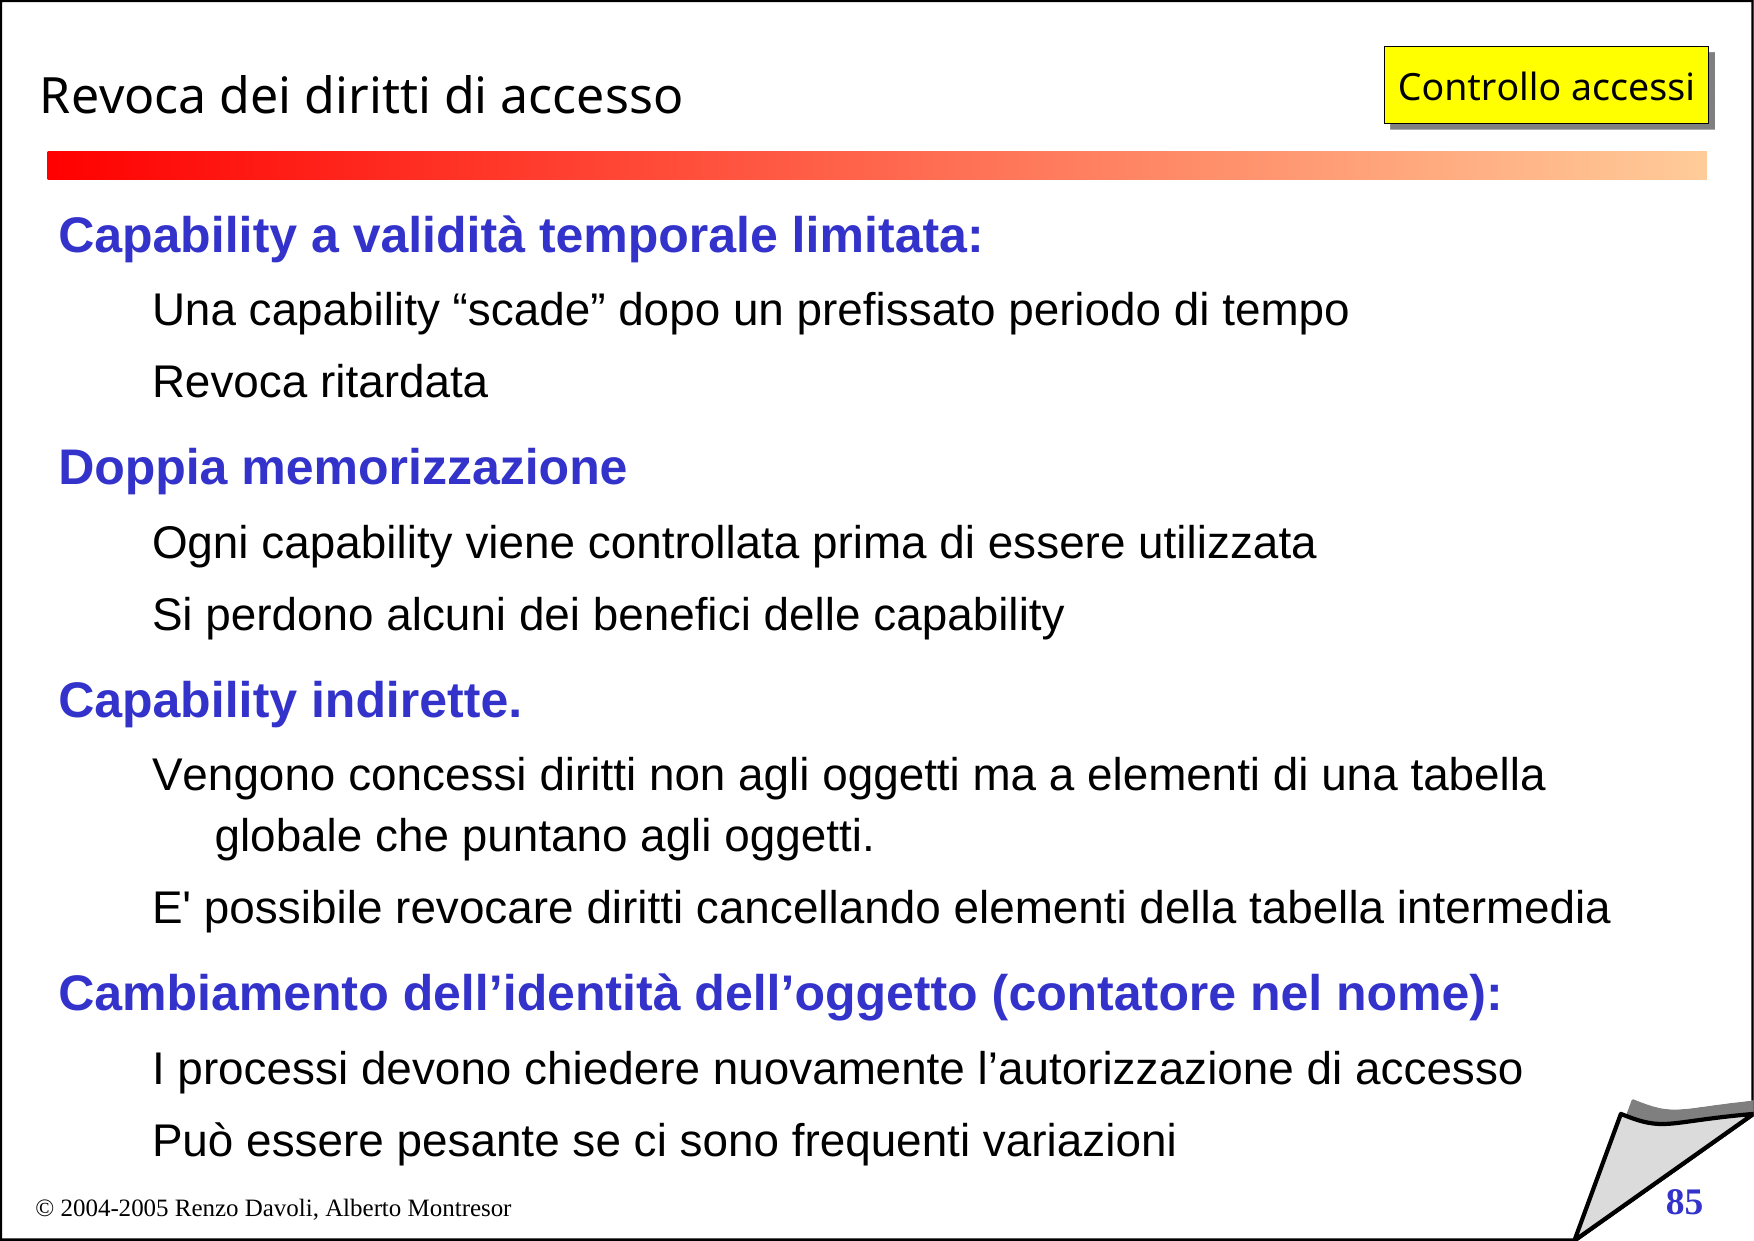

Controllo accessi
# Revoca dei diritti di accesso
Capability a validità temporale limitata:
Una capability “scade” dopo un prefissato periodo di tempo
Revoca ritardata
Doppia memorizzazione
Ogni capability viene controllata prima di essere utilizzata
Si perdono alcuni dei benefici delle capability
Capability indirette.
Vengono concessi diritti non agli oggetti ma a elementi di una tabella globale che puntano agli oggetti.
E' possibile revocare diritti cancellando elementi della tabella intermedia
Cambiamento dell’identità dell’oggetto (contatore nel nome):
I processi devono chiedere nuovamente l’autorizzazione di accesso
Può essere pesante se ci sono frequenti variazioni